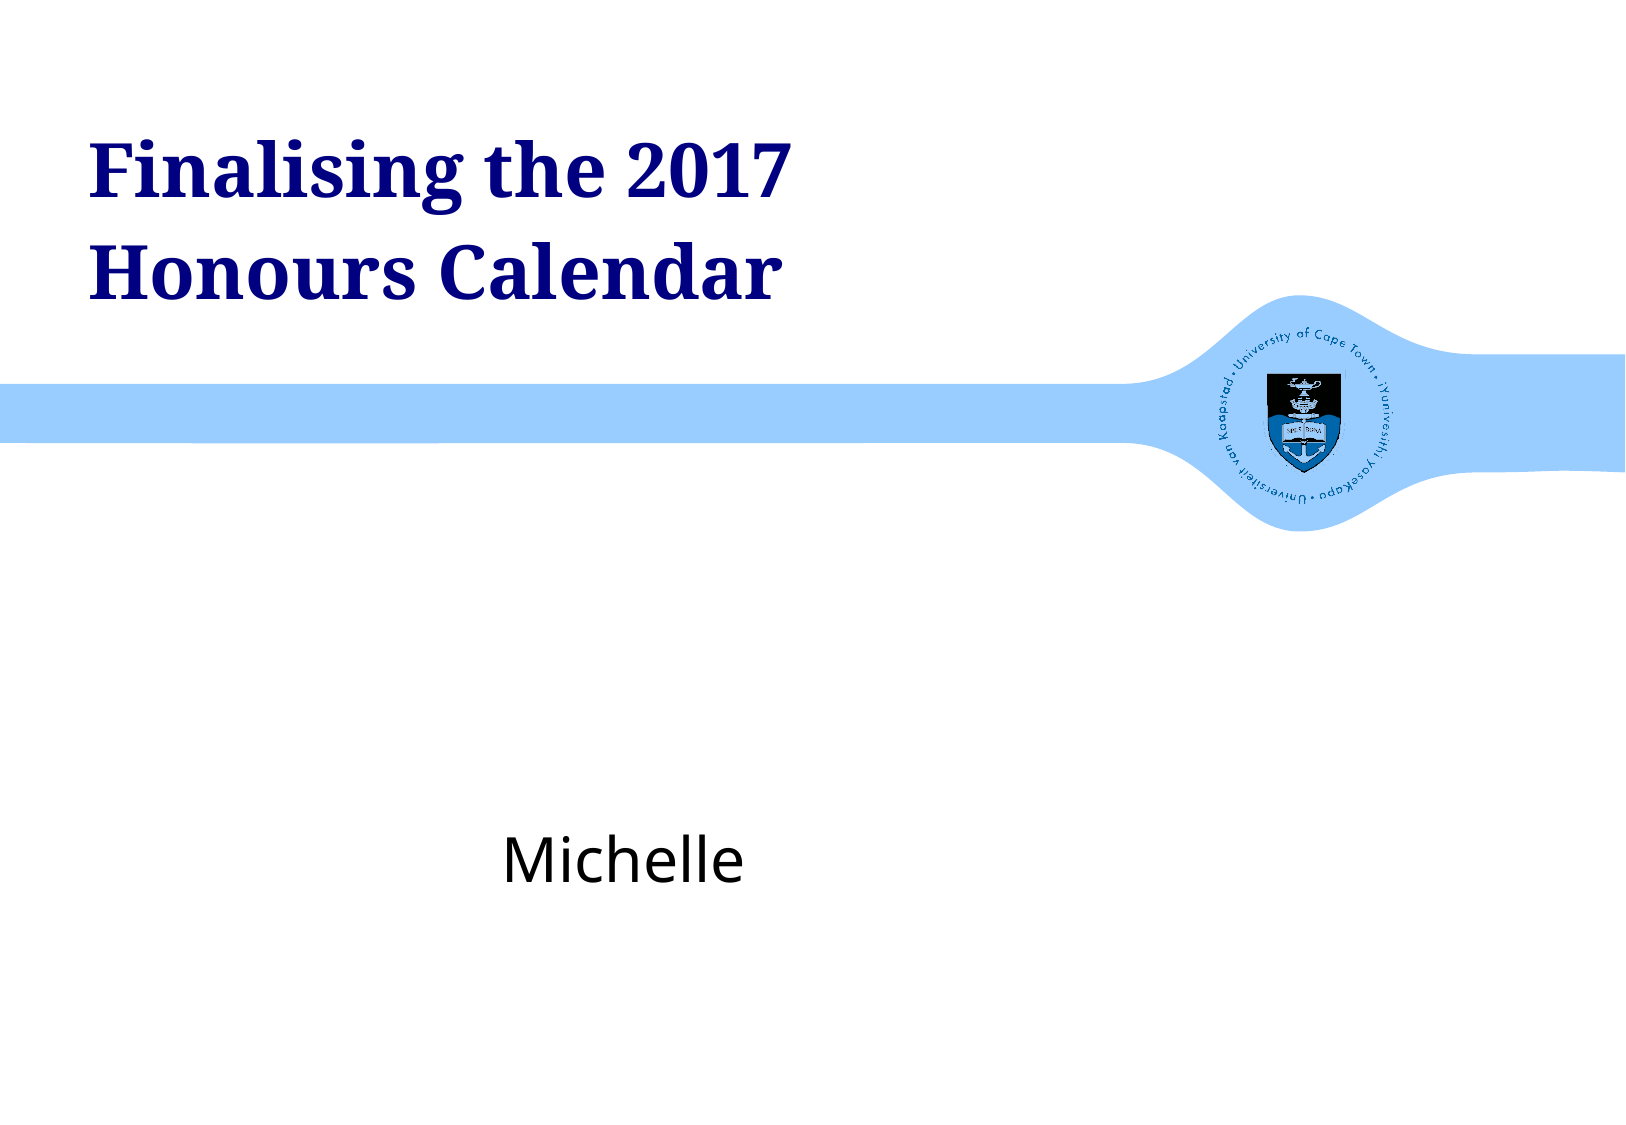

# Finalising the 2017 Honours Calendar
Michelle